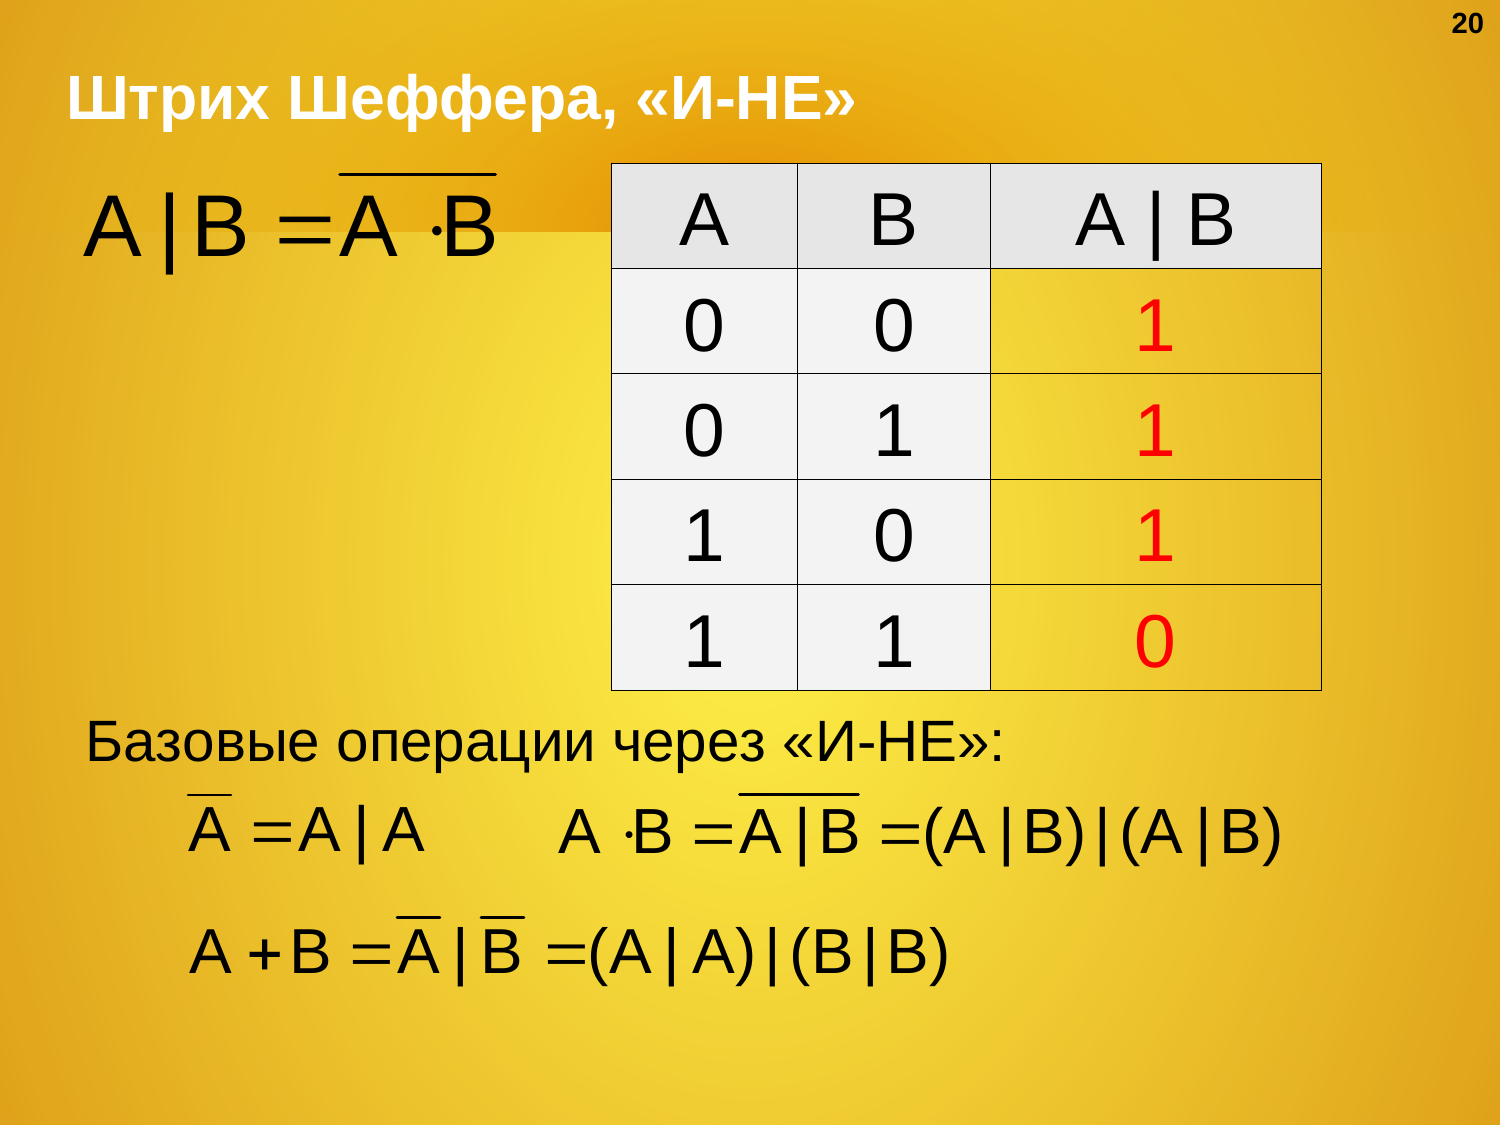

# Штрих Шеффера, «И-НЕ»
| A | B | А | B |
| --- | --- | --- |
| 0 | 0 | 1 |
| 0 | 1 | 1 |
| 1 | 0 | 1 |
| 1 | 1 | 0 |
Базовые операции через «И-НЕ»: